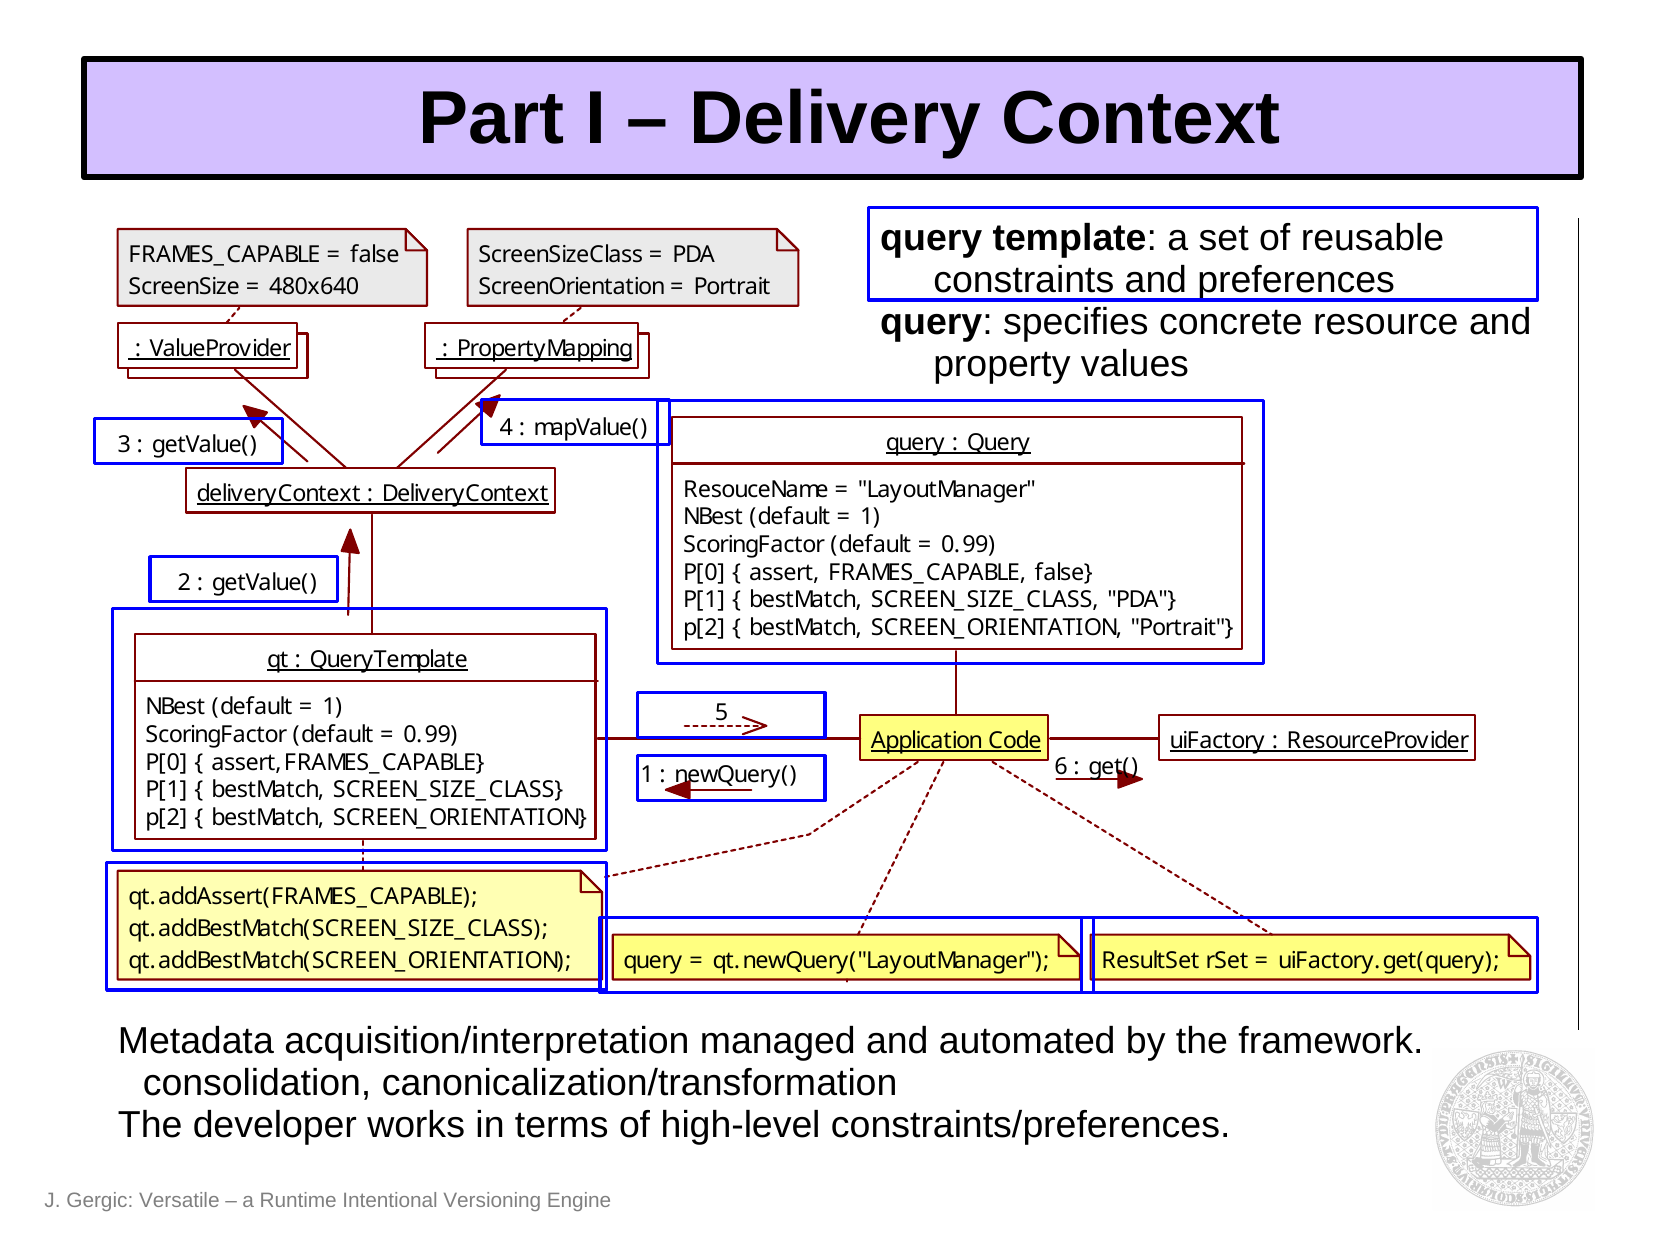

# Part I – Delivery Context
query template: a set of reusable constraints and preferences
query: specifies concrete resource and property values
 Metadata acquisition/interpretation managed and automated by the framework.
consolidation, canonicalization/transformation
 The developer works in terms of high-level constraints/preferences.